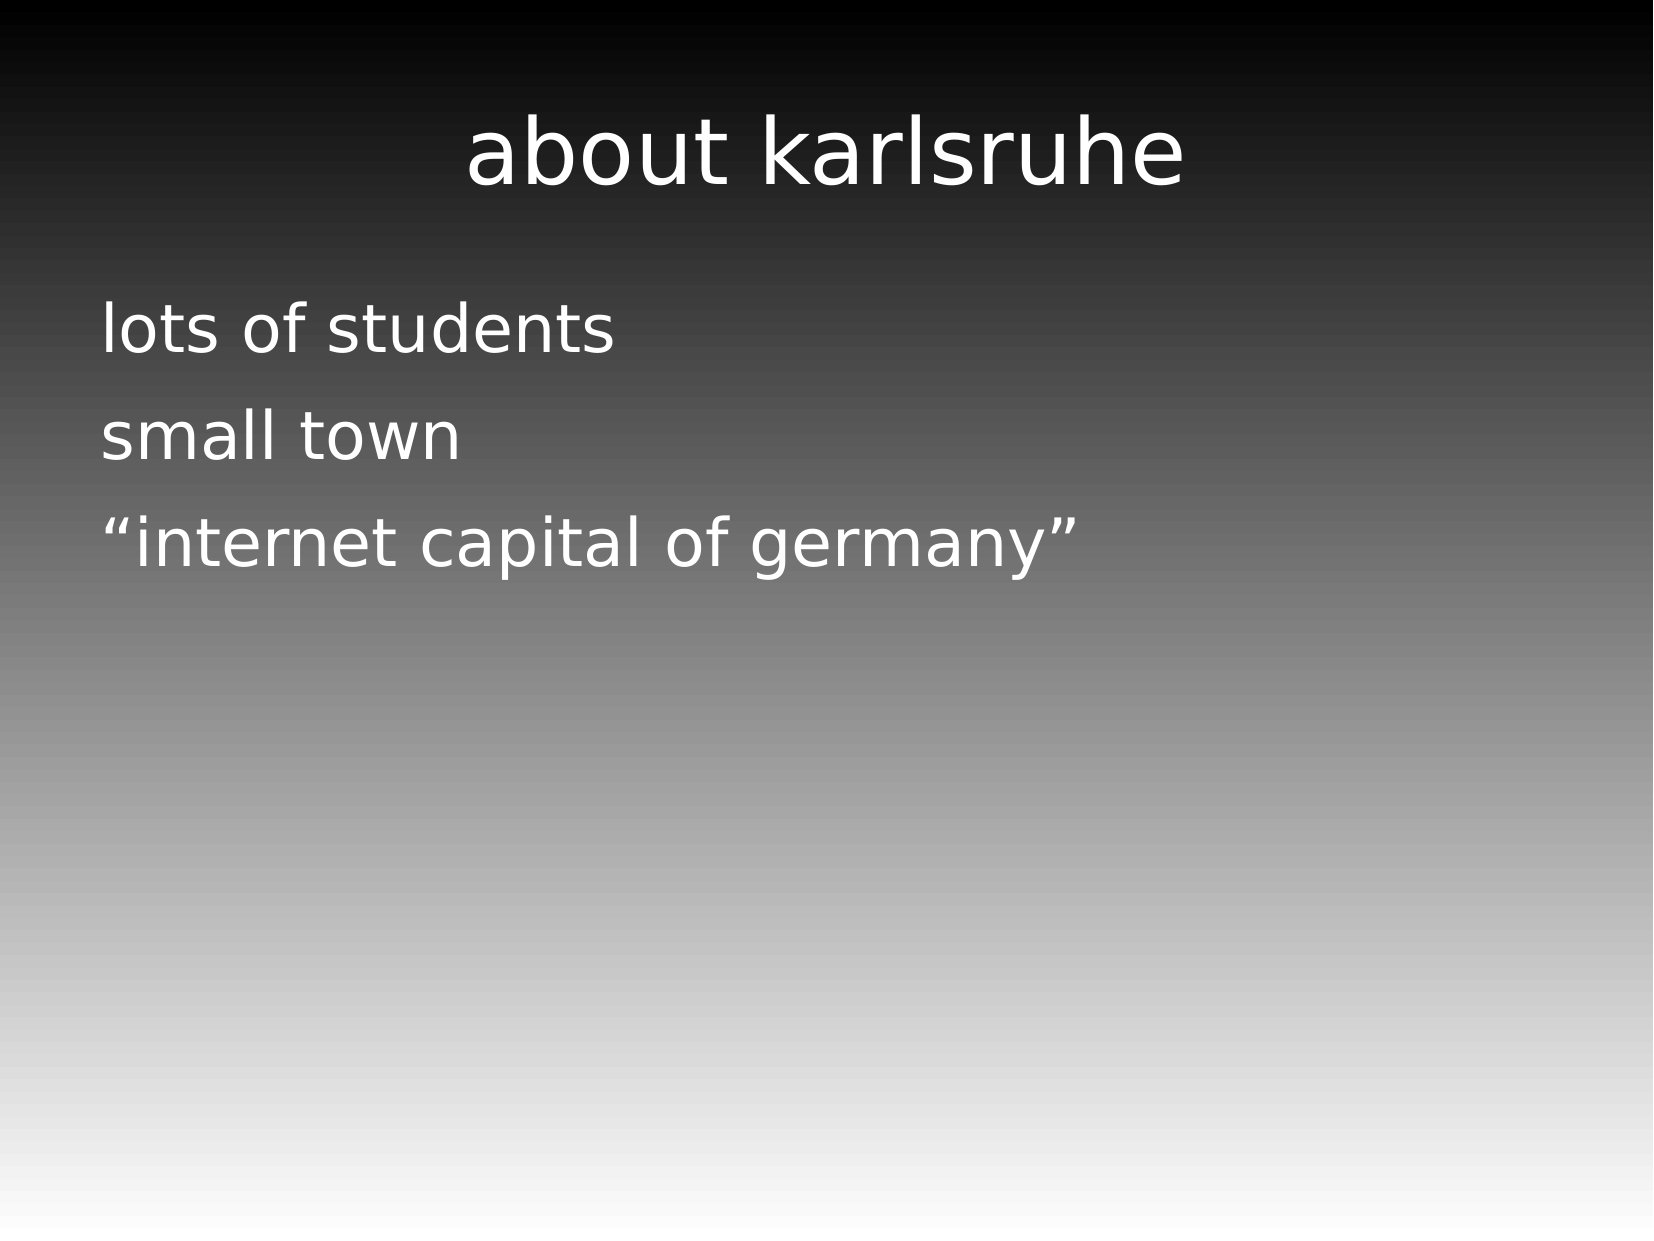

# about karlsruhe
lots of students
small town
“internet capital of germany”